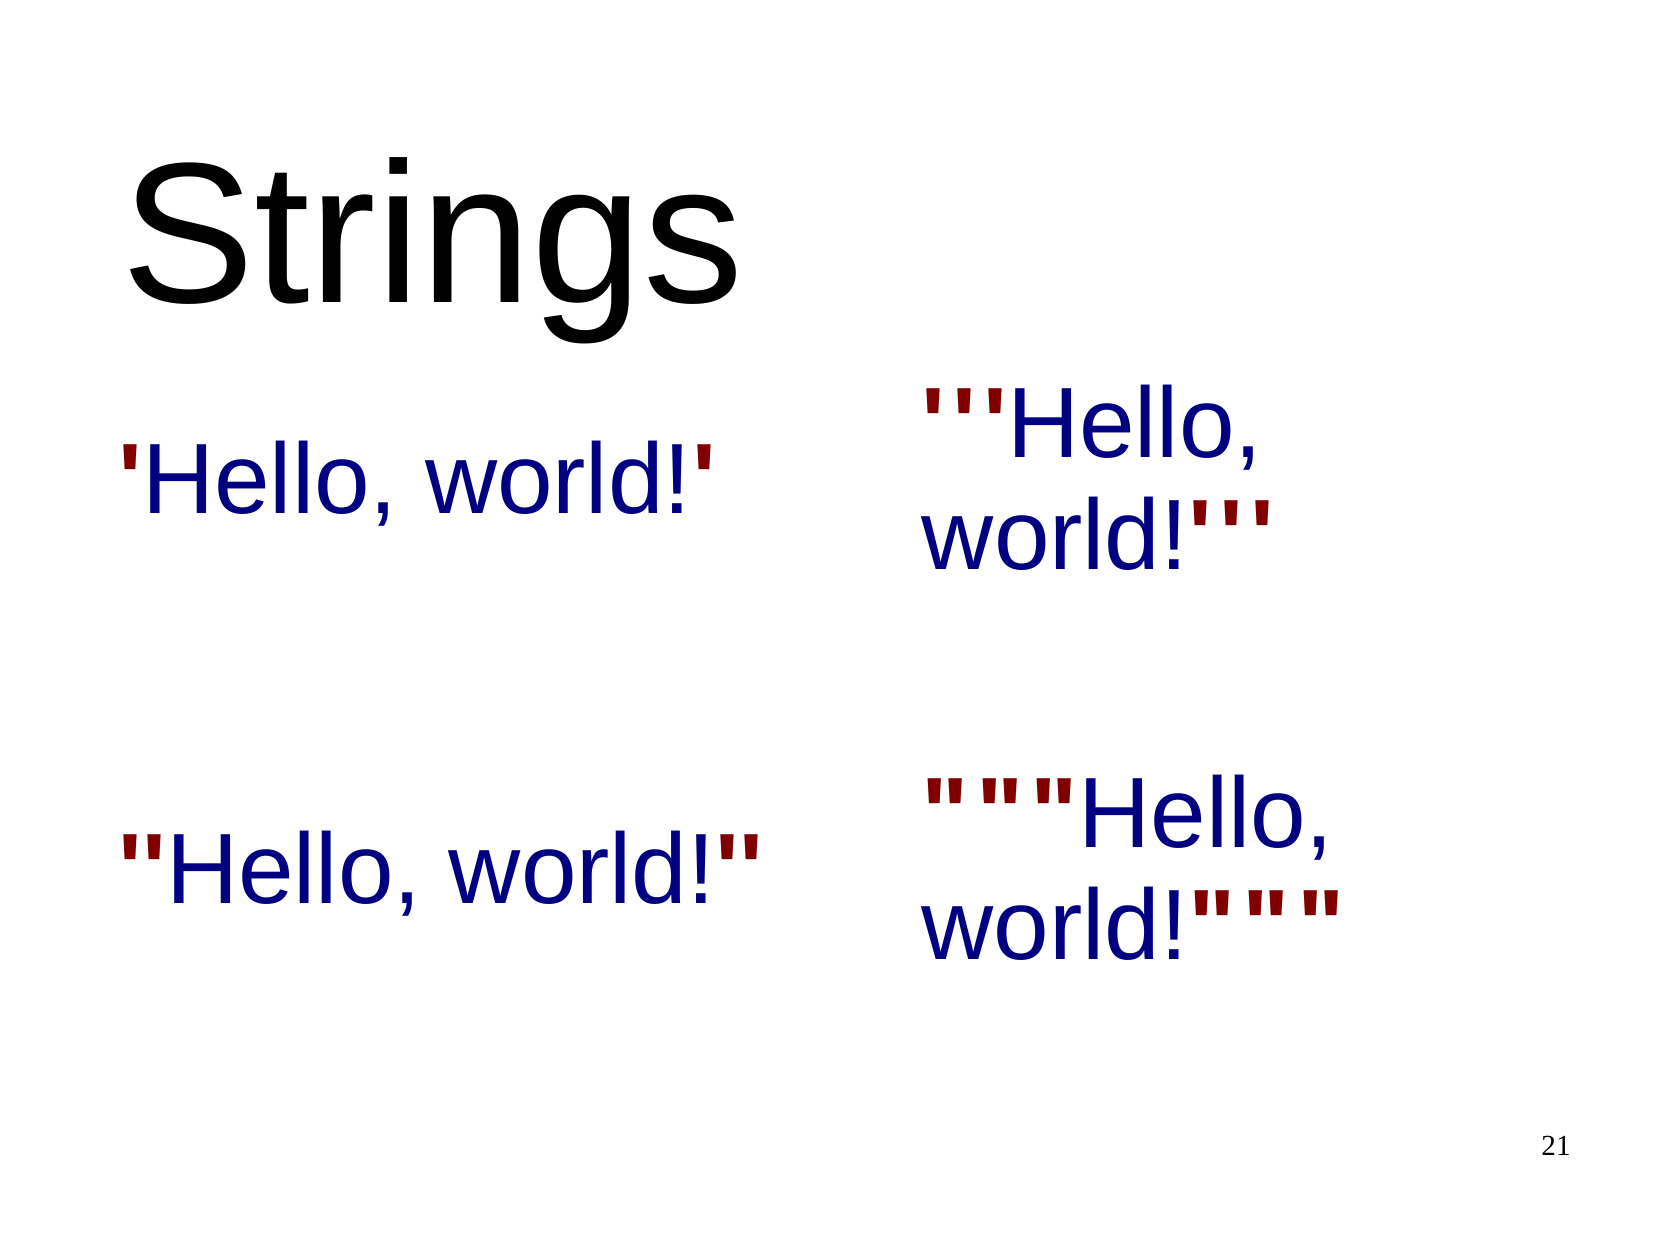

Strings
' ' 'Hello,
world!' ' '
'Hello, world!'
" " "Hello,
world!" " "
''Hello, world!''
21